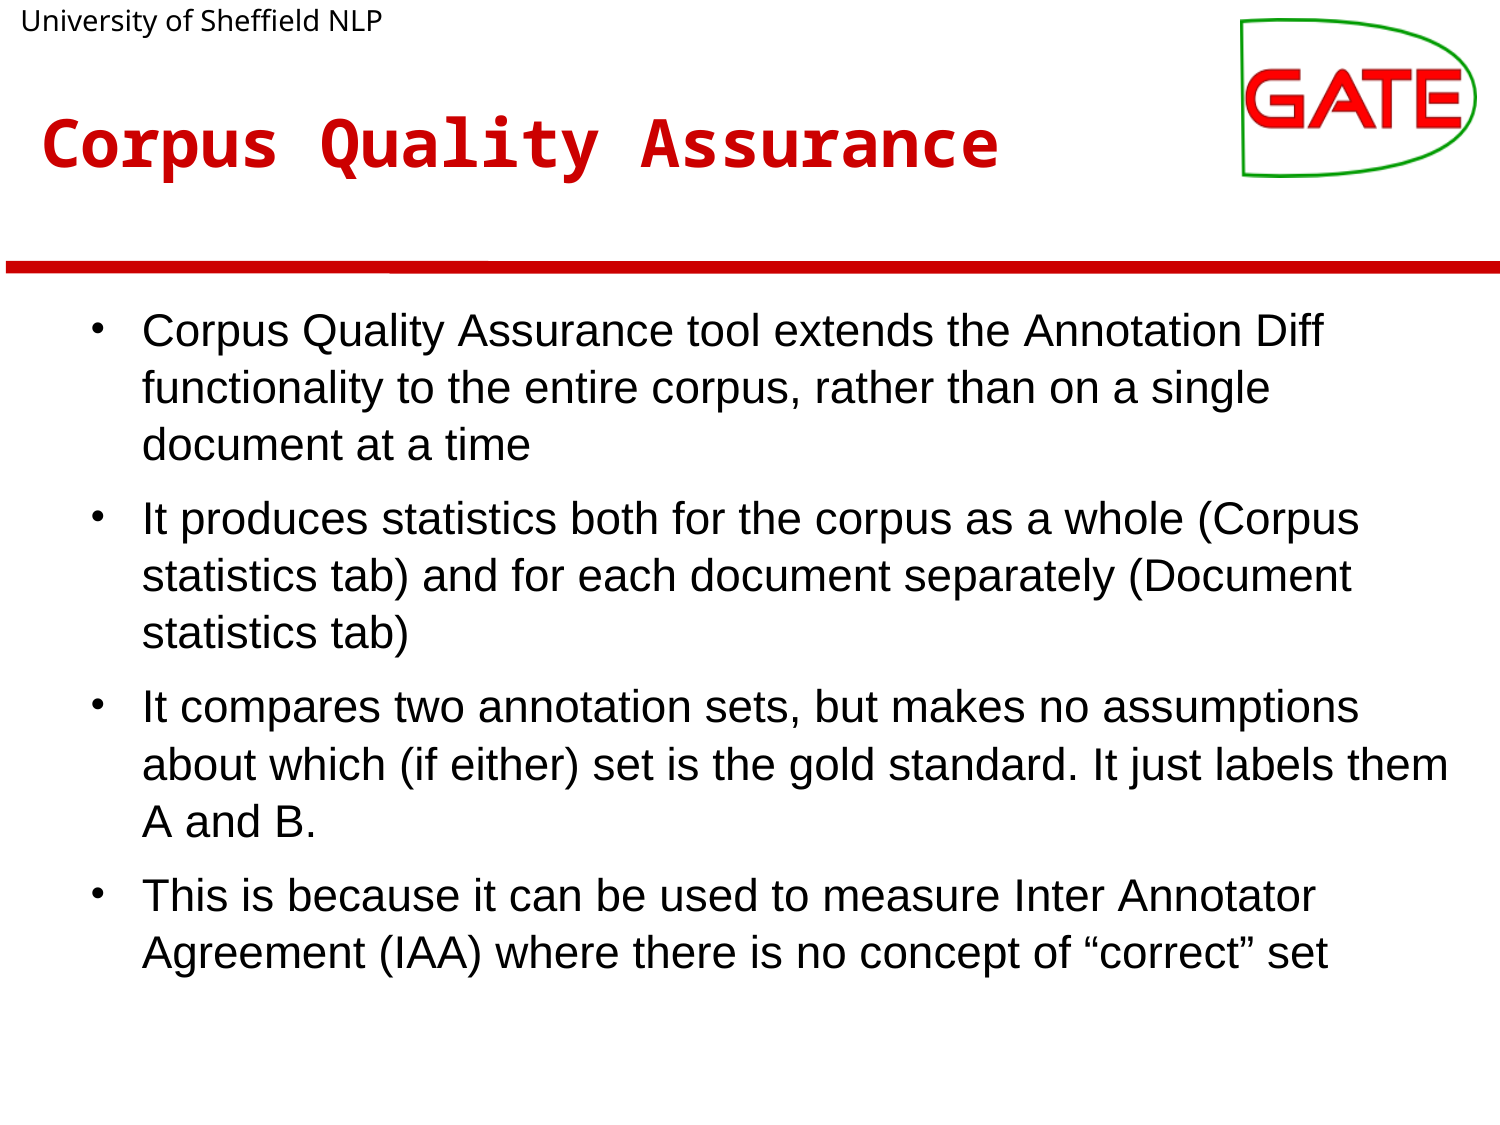

Corpus Quality Assurance
Corpus Quality Assurance tool extends the Annotation Diff functionality to the entire corpus, rather than on a single document at a time
It produces statistics both for the corpus as a whole (Corpus statistics tab) and for each document separately (Document statistics tab)
It compares two annotation sets, but makes no assumptions about which (if either) set is the gold standard. It just labels them A and B.
This is because it can be used to measure Inter Annotator Agreement (IAA) where there is no concept of “correct” set